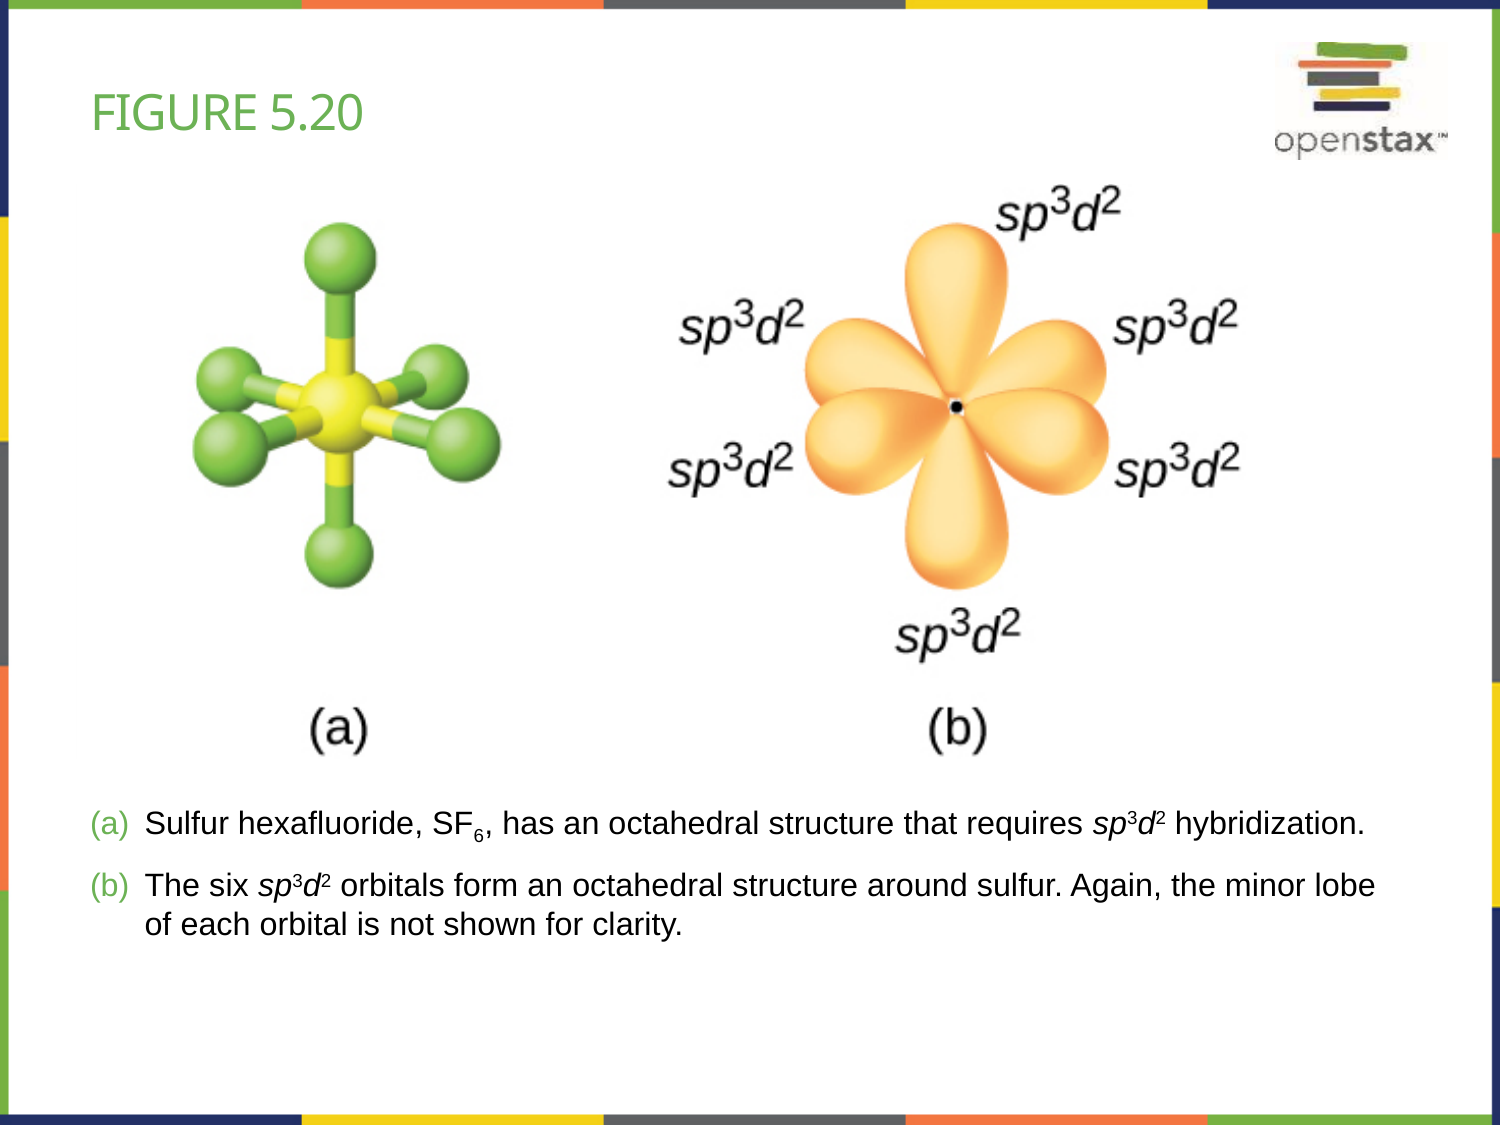

# Figure 5.20
Sulfur hexafluoride, SF6, has an octahedral structure that requires sp3d2 hybridization.
The six sp3d2 orbitals form an octahedral structure around sulfur. Again, the minor lobe of each orbital is not shown for clarity.